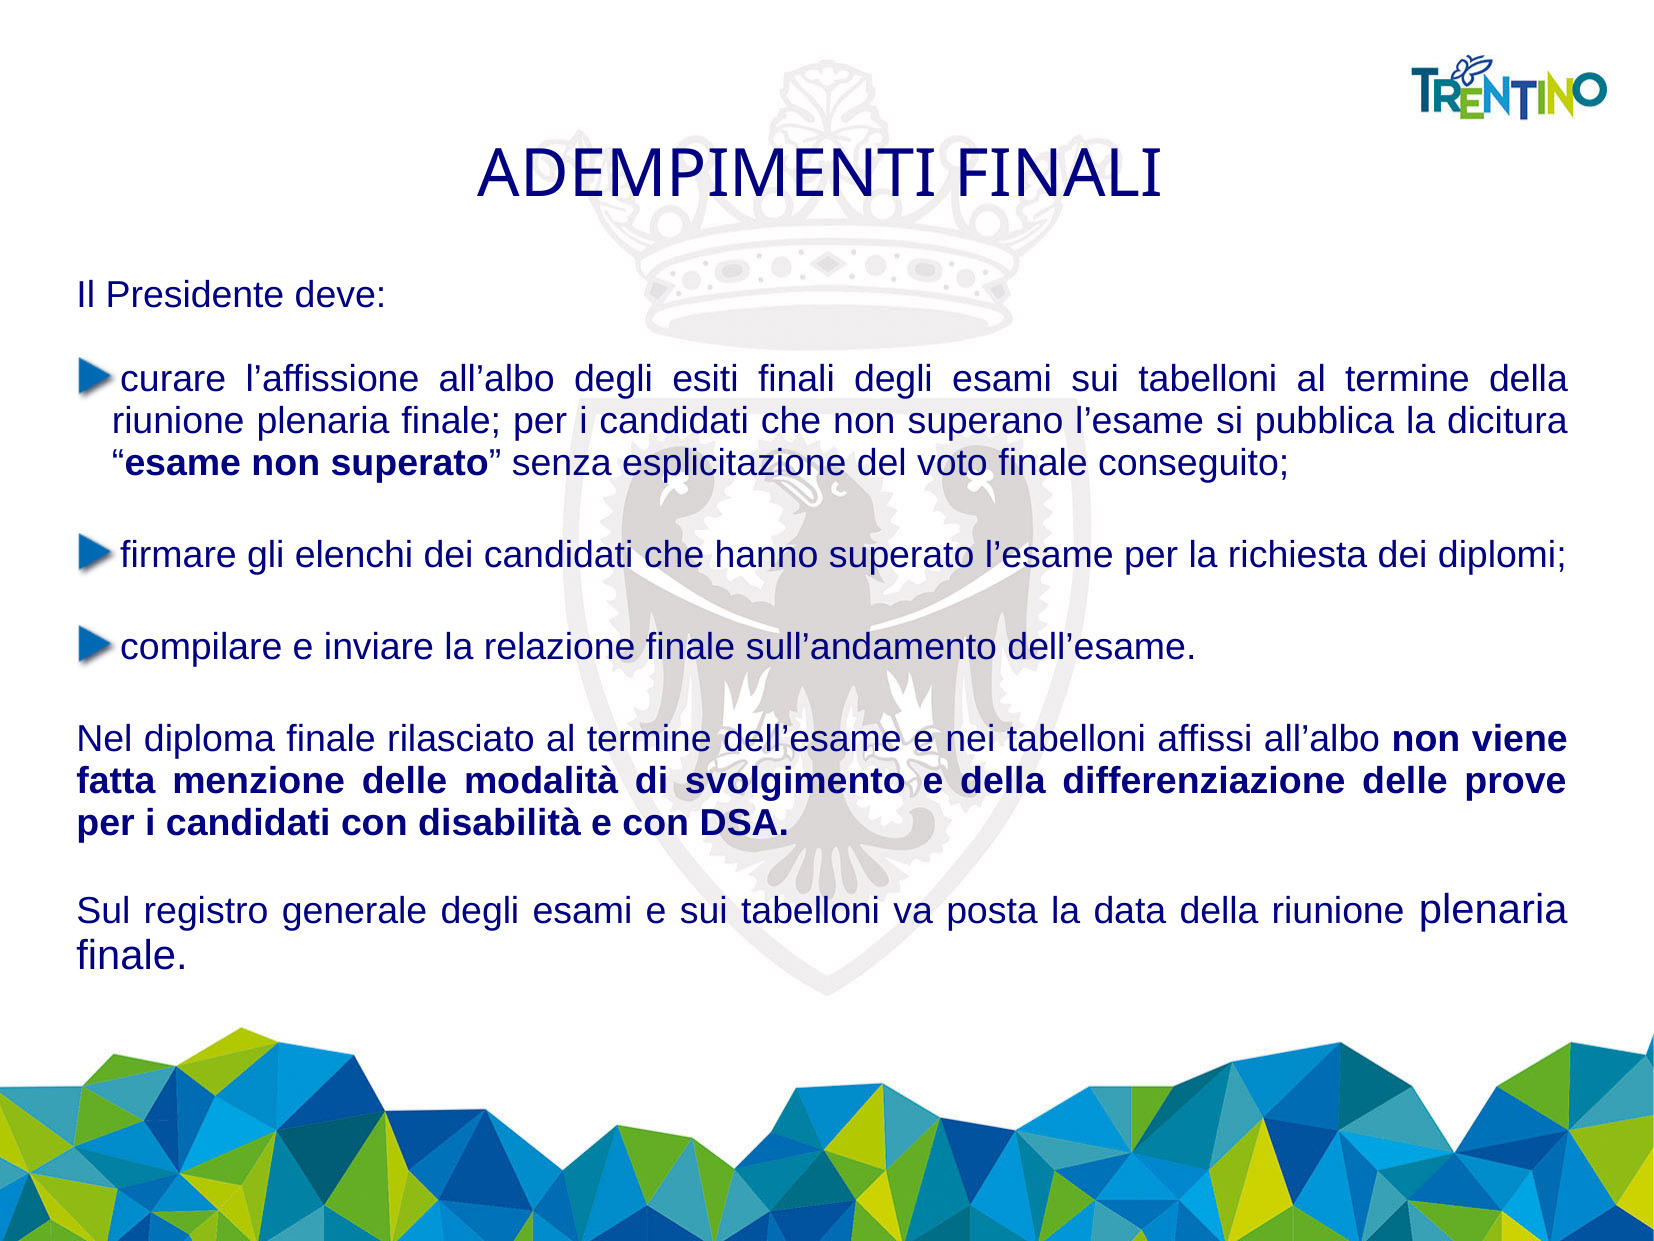

ADEMPIMENTI FINALI
Il Presidente deve:
curare l’affissione all’albo degli esiti finali degli esami sui tabelloni al termine della riunione plenaria finale; per i candidati che non superano l’esame si pubblica la dicitura “esame non superato” senza esplicitazione del voto finale conseguito;
firmare gli elenchi dei candidati che hanno superato l’esame per la richiesta dei diplomi;
compilare e inviare la relazione finale sull’andamento dell’esame.
Nel diploma finale rilasciato al termine dell’esame e nei tabelloni affissi all’albo non viene fatta menzione delle modalità di svolgimento e della differenziazione delle prove per i candidati con disabilità e con DSA.
Sul registro generale degli esami e sui tabelloni va posta la data della riunione plenaria finale.